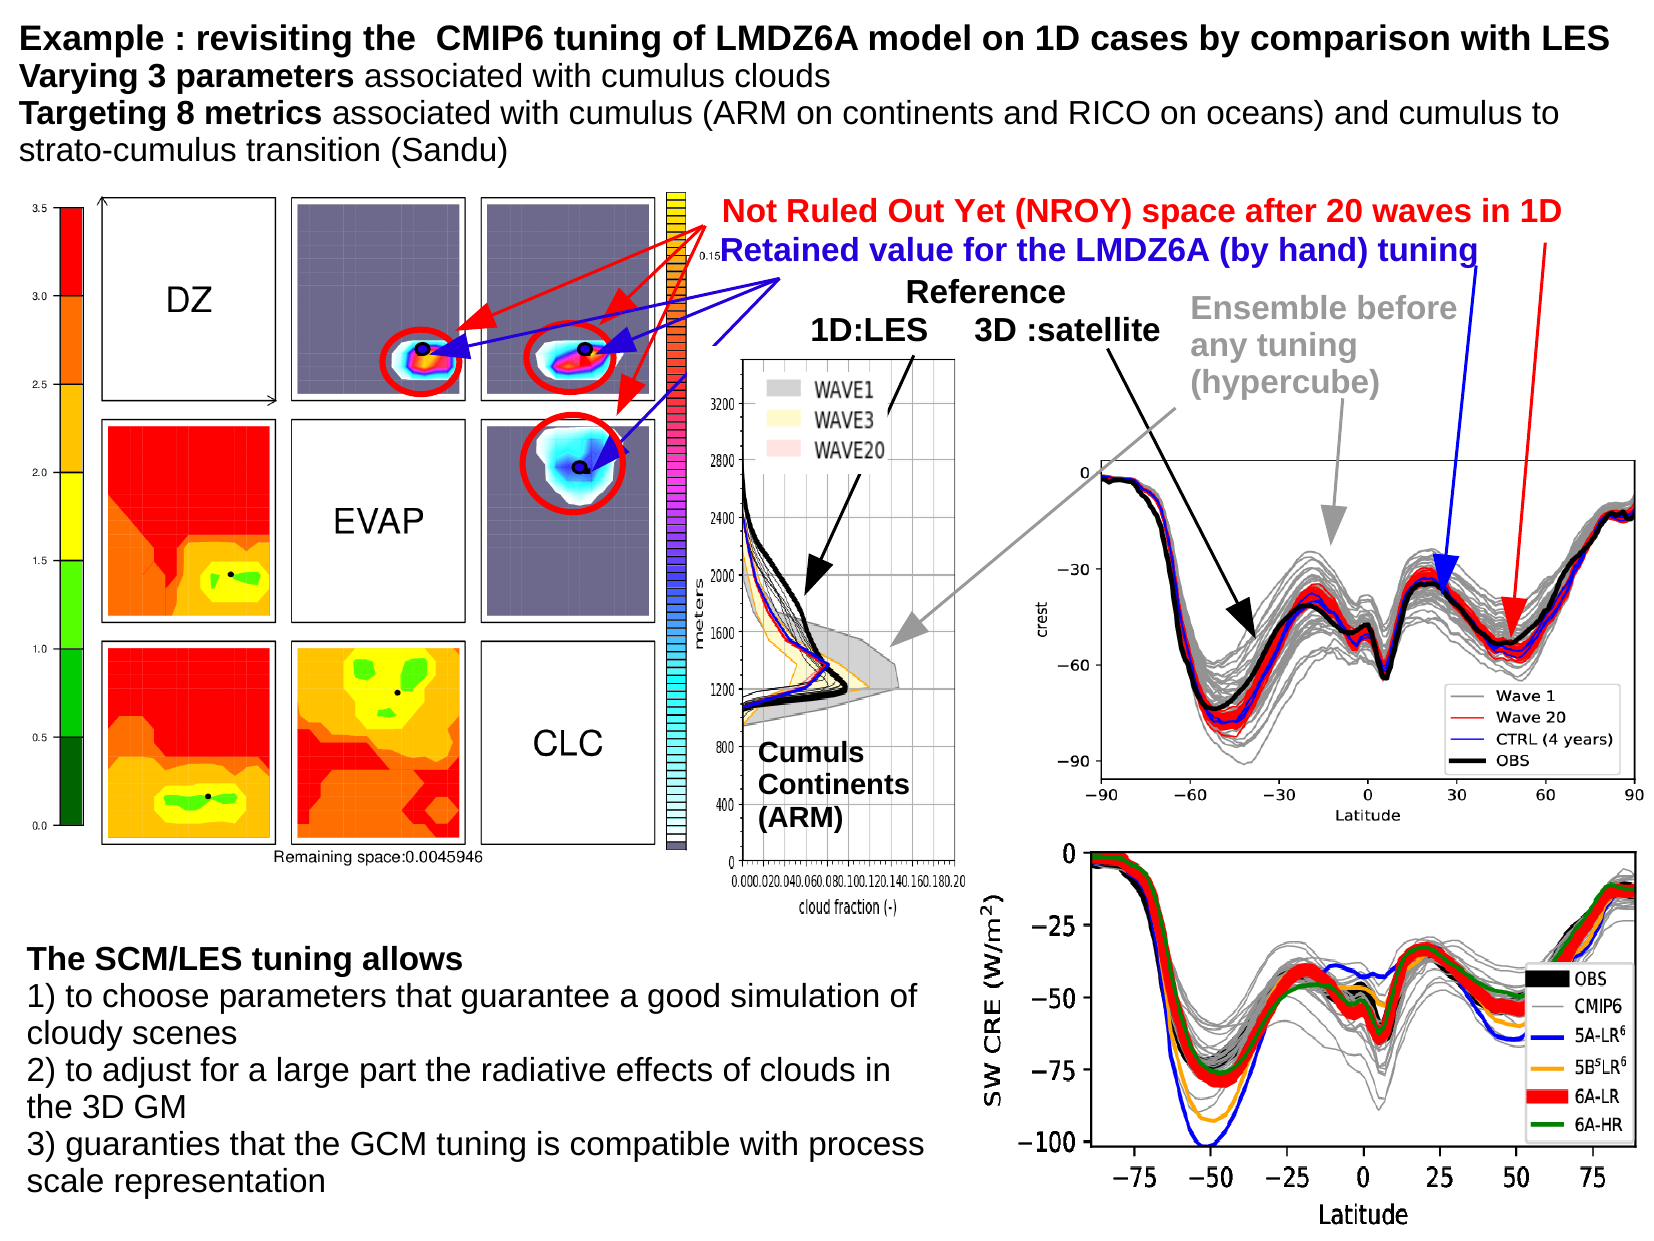

Example : revisiting the CMIP6 tuning of LMDZ6A model on 1D cases by comparison with LES
Varying 3 parameters associated with cumulus clouds
Targeting 8 metrics associated with cumulus (ARM on continents and RICO on oceans) and cumulus to strato-cumulus transition (Sandu)
Not Ruled Out Yet (NROY) space after 20 waves in 1D
Retained value for the LMDZ6A (by hand) tuning
Reference
1D:LES 3D :satellite
Ensemble before any tuning
(hypercube)
Cumuls
Continents
(ARM)
The SCM/LES tuning allows
1) to choose parameters that guarantee a good simulation of cloudy scenes
2) to adjust for a large part the radiative effects of clouds in the 3D GM
3) guaranties that the GCM tuning is compatible with process scale representation
32